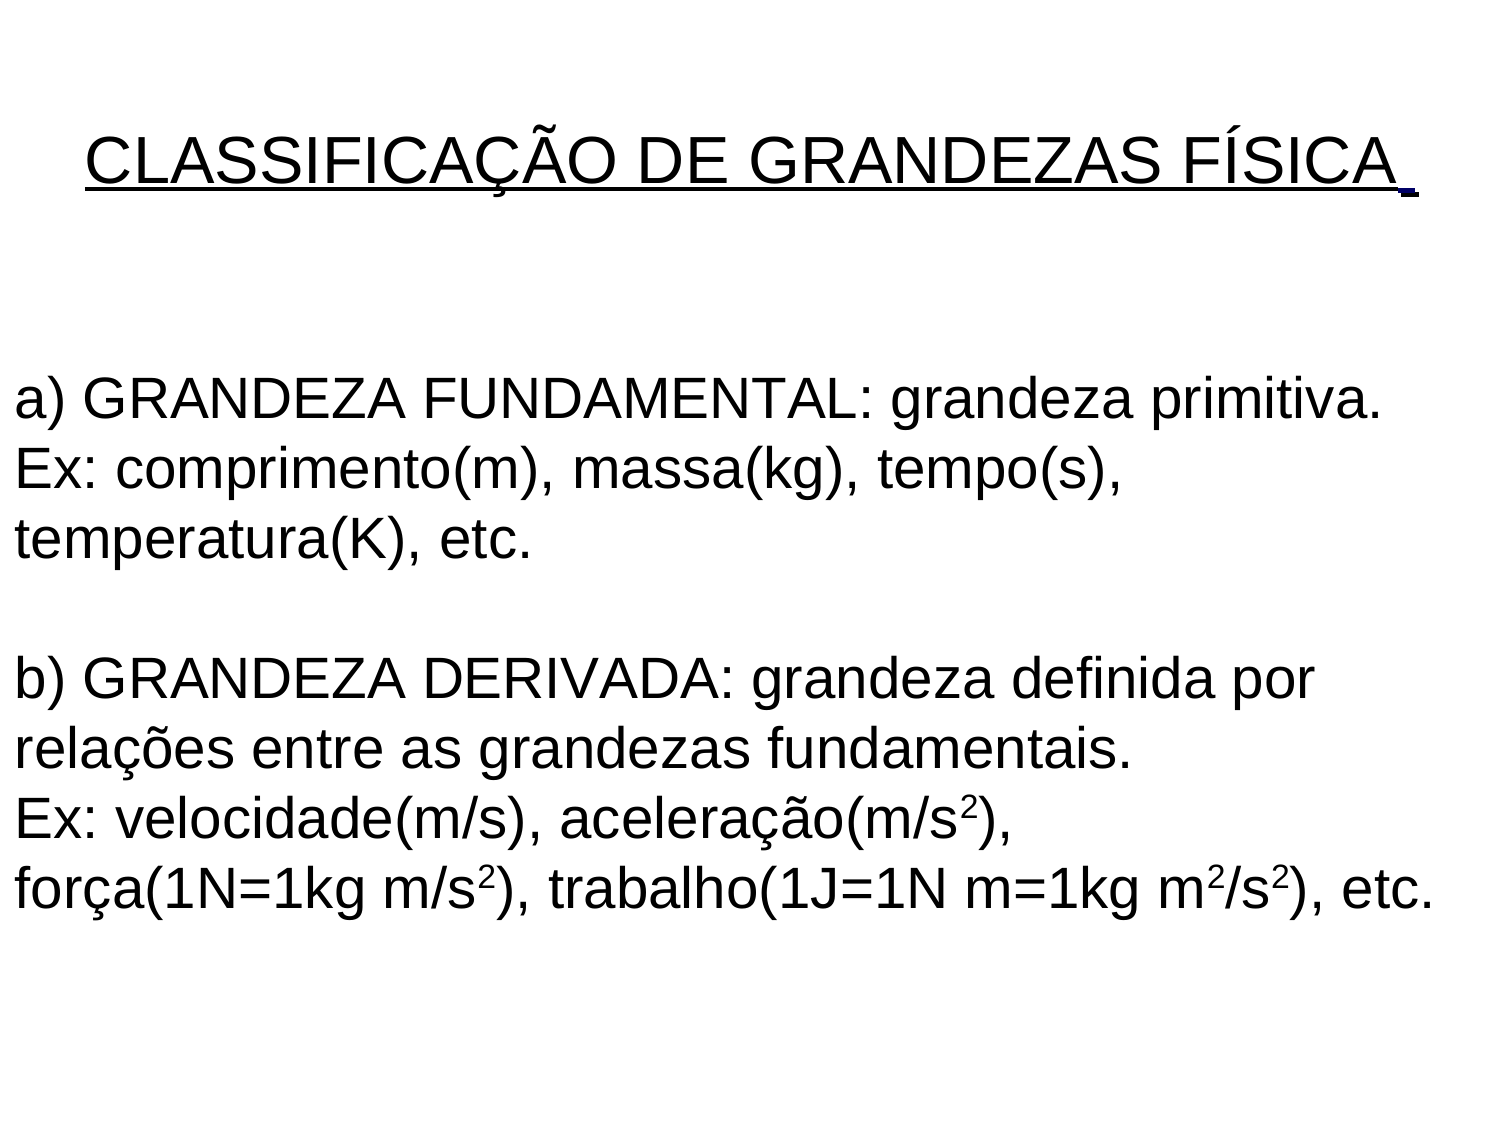

# CLASSIFICAÇÃO DE GRANDEZAS FÍSICA
a) GRANDEZA FUNDAMENTAL: grandeza primitiva.
Ex: comprimento(m), massa(kg), tempo(s), temperatura(K), etc.
b) GRANDEZA DERIVADA: grandeza definida por relações entre as grandezas fundamentais.
Ex: velocidade(m/s), aceleração(m/s2),
força(1N=1kg m/s2), trabalho(1J=1N m=1kg m2/s2), etc.